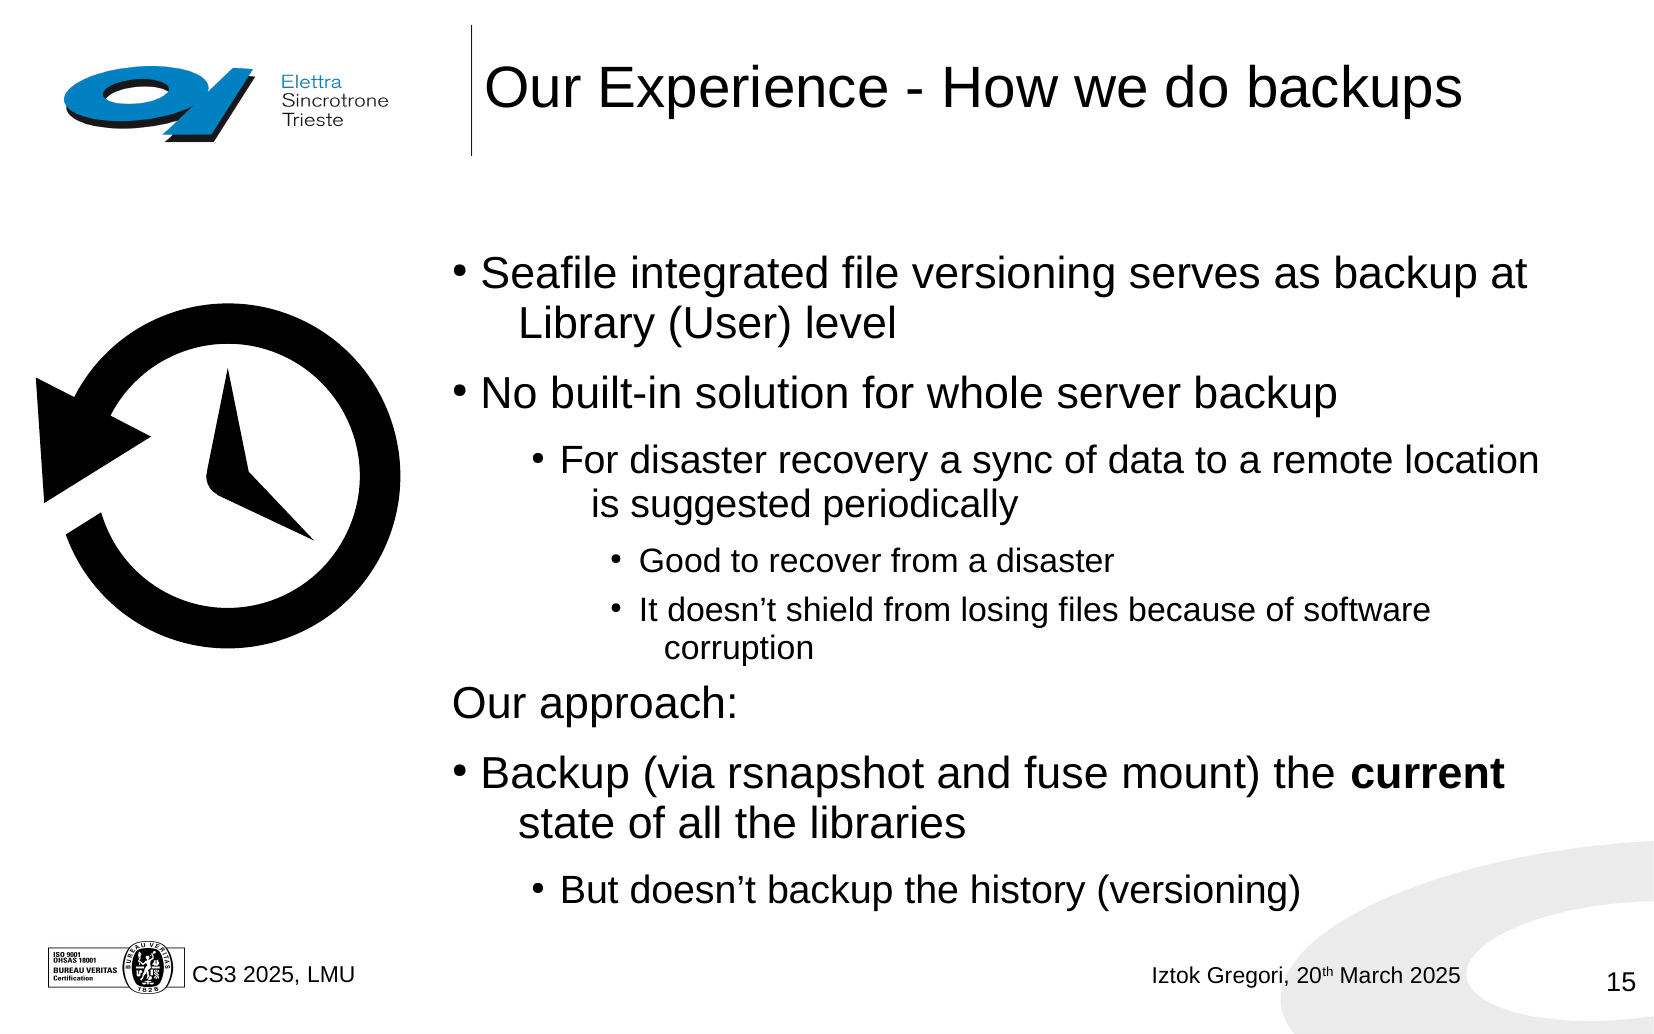

# Our Experience - How we do backups
Seafile integrated file versioning serves as backup at Library (User) level
No built-in solution for whole server backup
For disaster recovery a sync of data to a remote location is suggested periodically
Good to recover from a disaster
It doesn’t shield from losing files because of software corruption
Our approach:
Backup (via rsnapshot and fuse mount) the current state of all the libraries
But doesn’t backup the history (versioning)